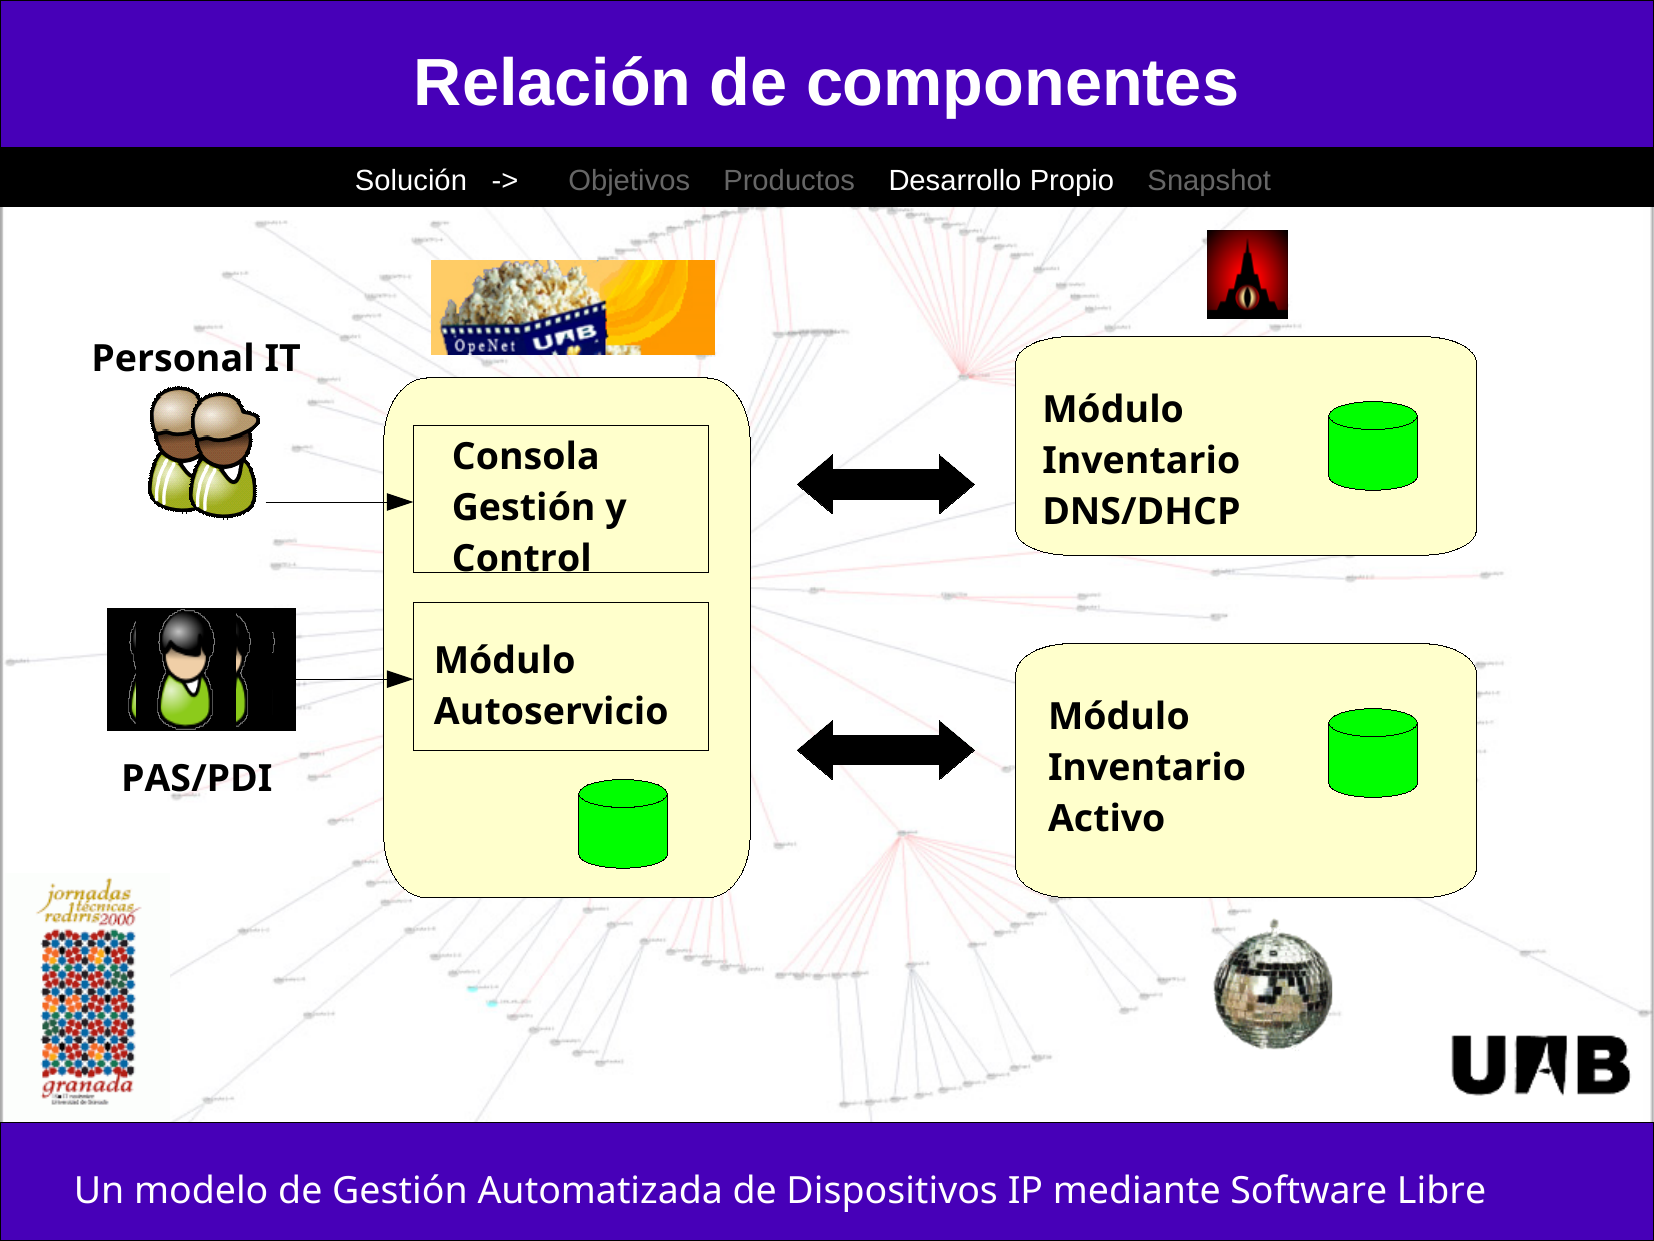

# Relación de componentes
 Solución -> Objetivos Productos Desarrollo Propio Snapshot
Personal IT
Módulo Inventario DNS/DHCP
Consola
Gestión y Control
Módulo
Autoservicio
Módulo Inventario Activo
PAS/PDI